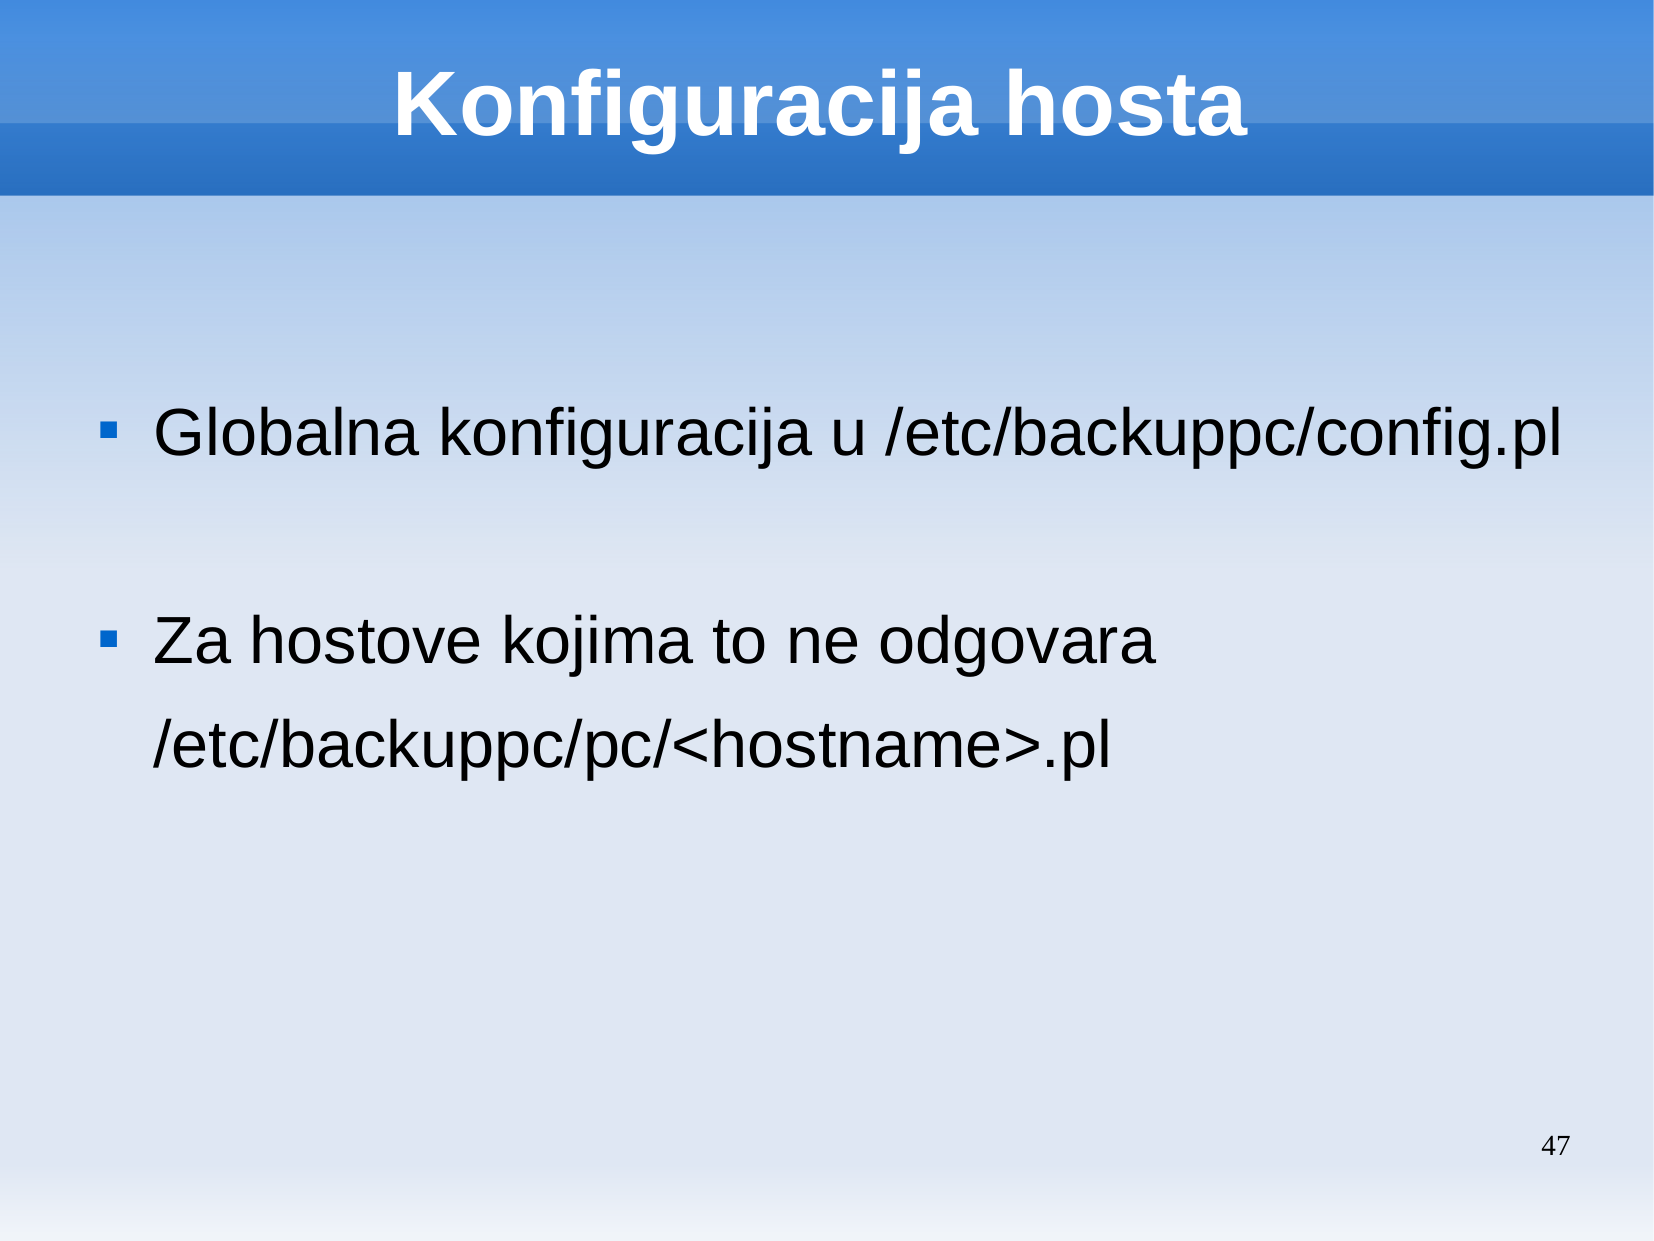

# Konfiguracija hosta
Globalna konfiguracija u /etc/backuppc/config.pl
Za hostove kojima to ne odgovara
/etc/backuppc/pc/<hostname>.pl
47